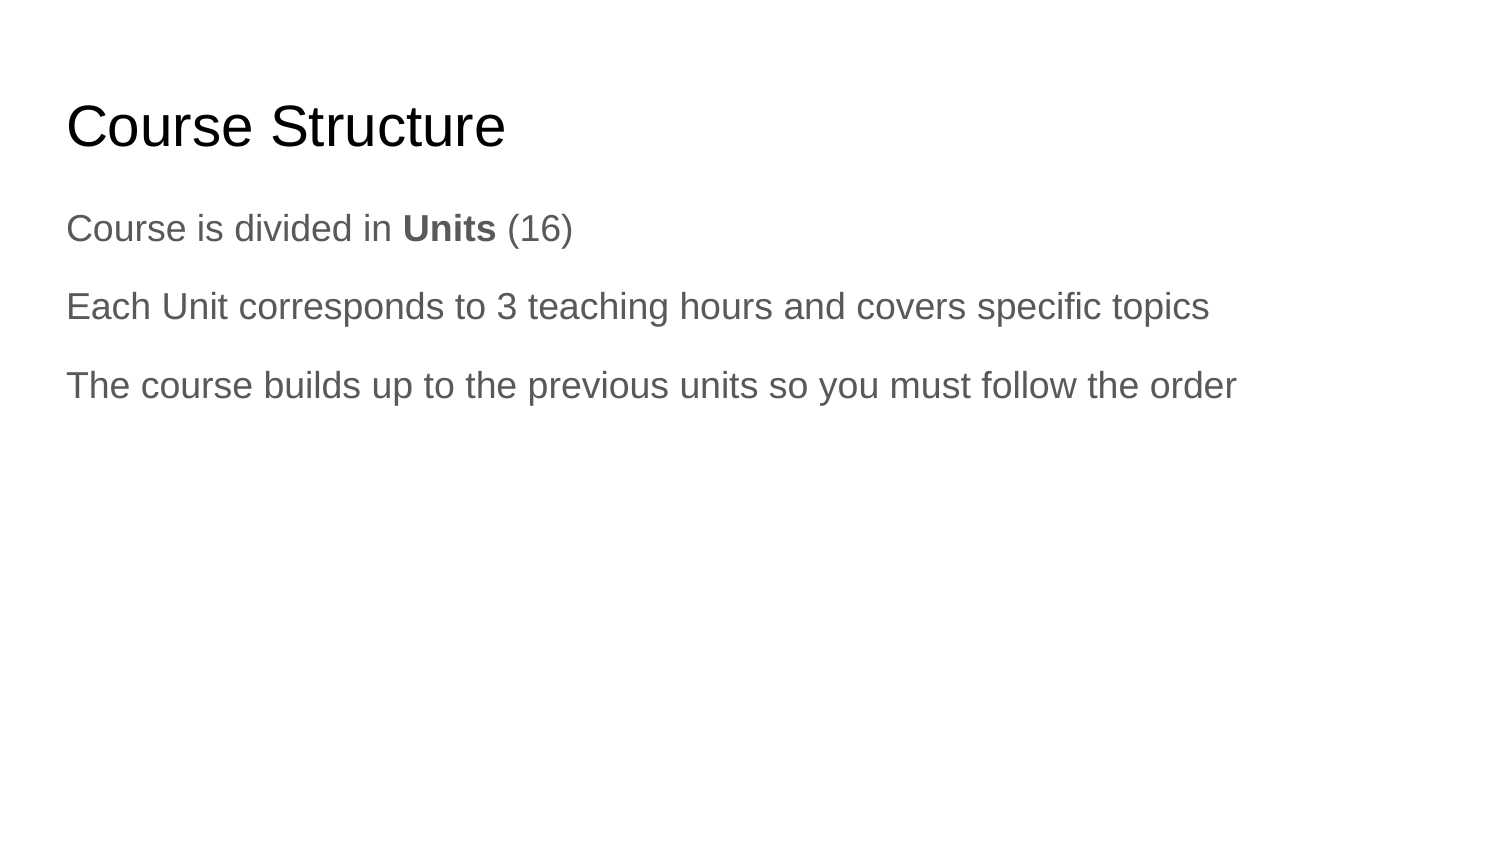

# Course Structure
Course is divided in Units (16)
Each Unit corresponds to 3 teaching hours and covers specific topics
The course builds up to the previous units so you must follow the order